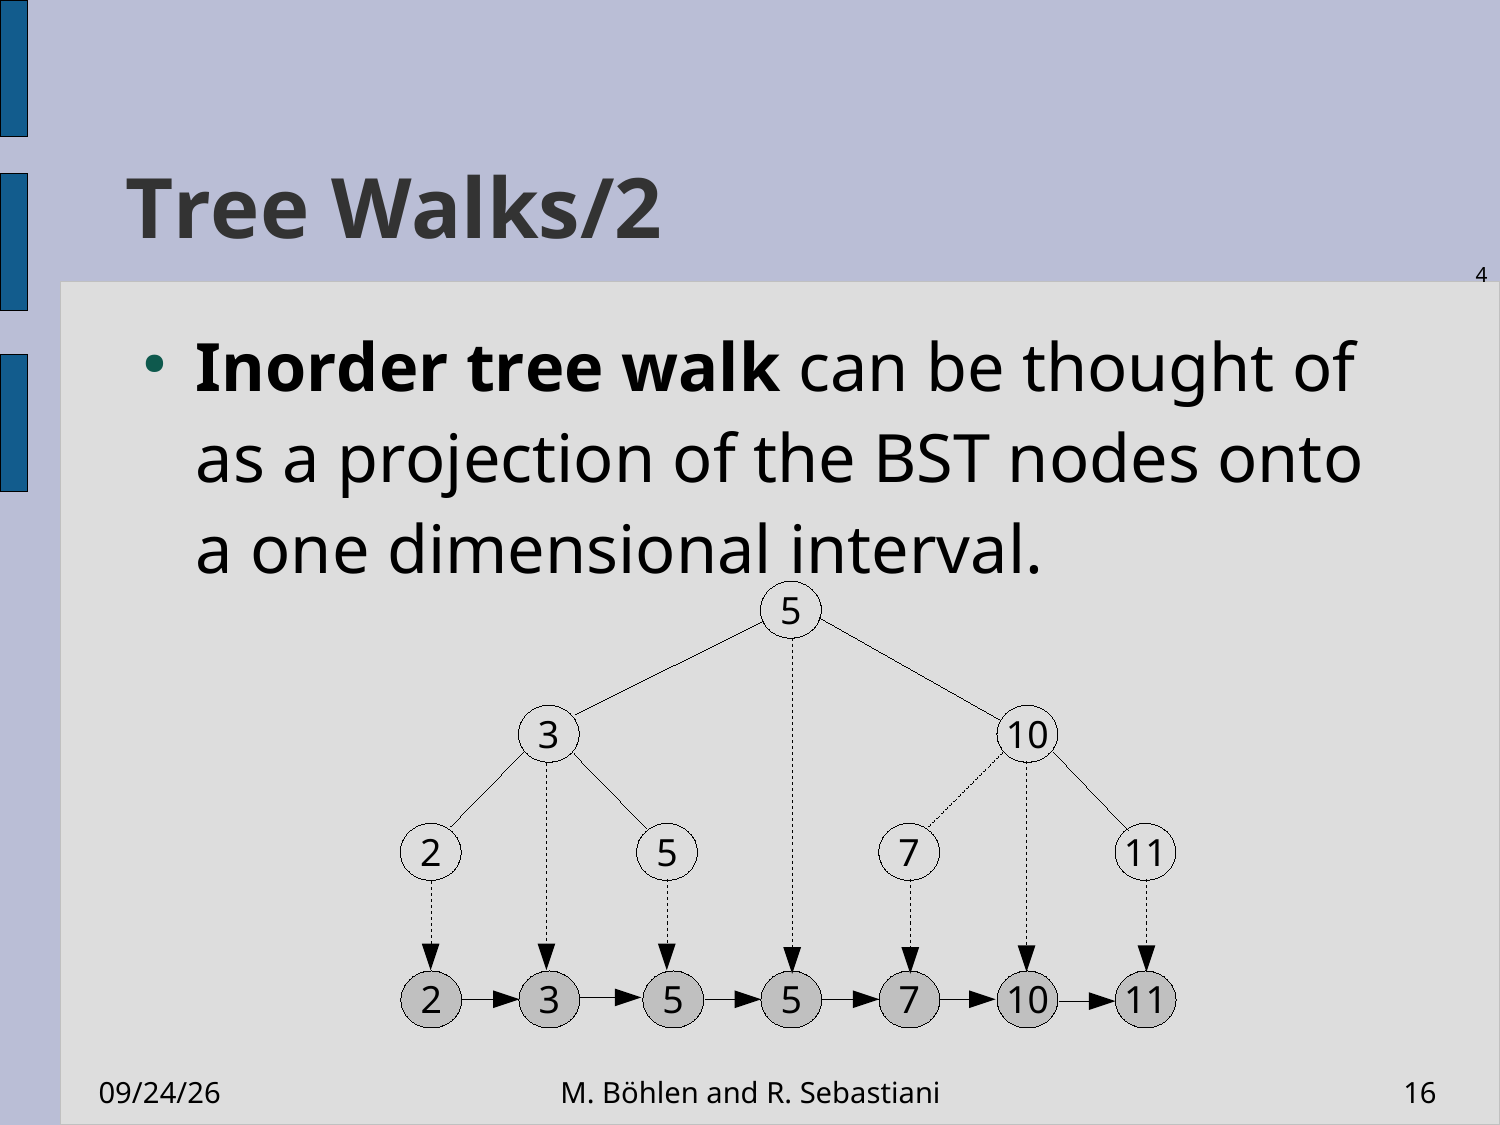

# Tree Walks/2
4
Inorder tree walk can be thought of as a projection of the BST nodes onto a one dimensional interval.
5
3
10
2
5
7
11
2
3
5
5
7
10
11
M. Böhlen and R. Sebastiani
16